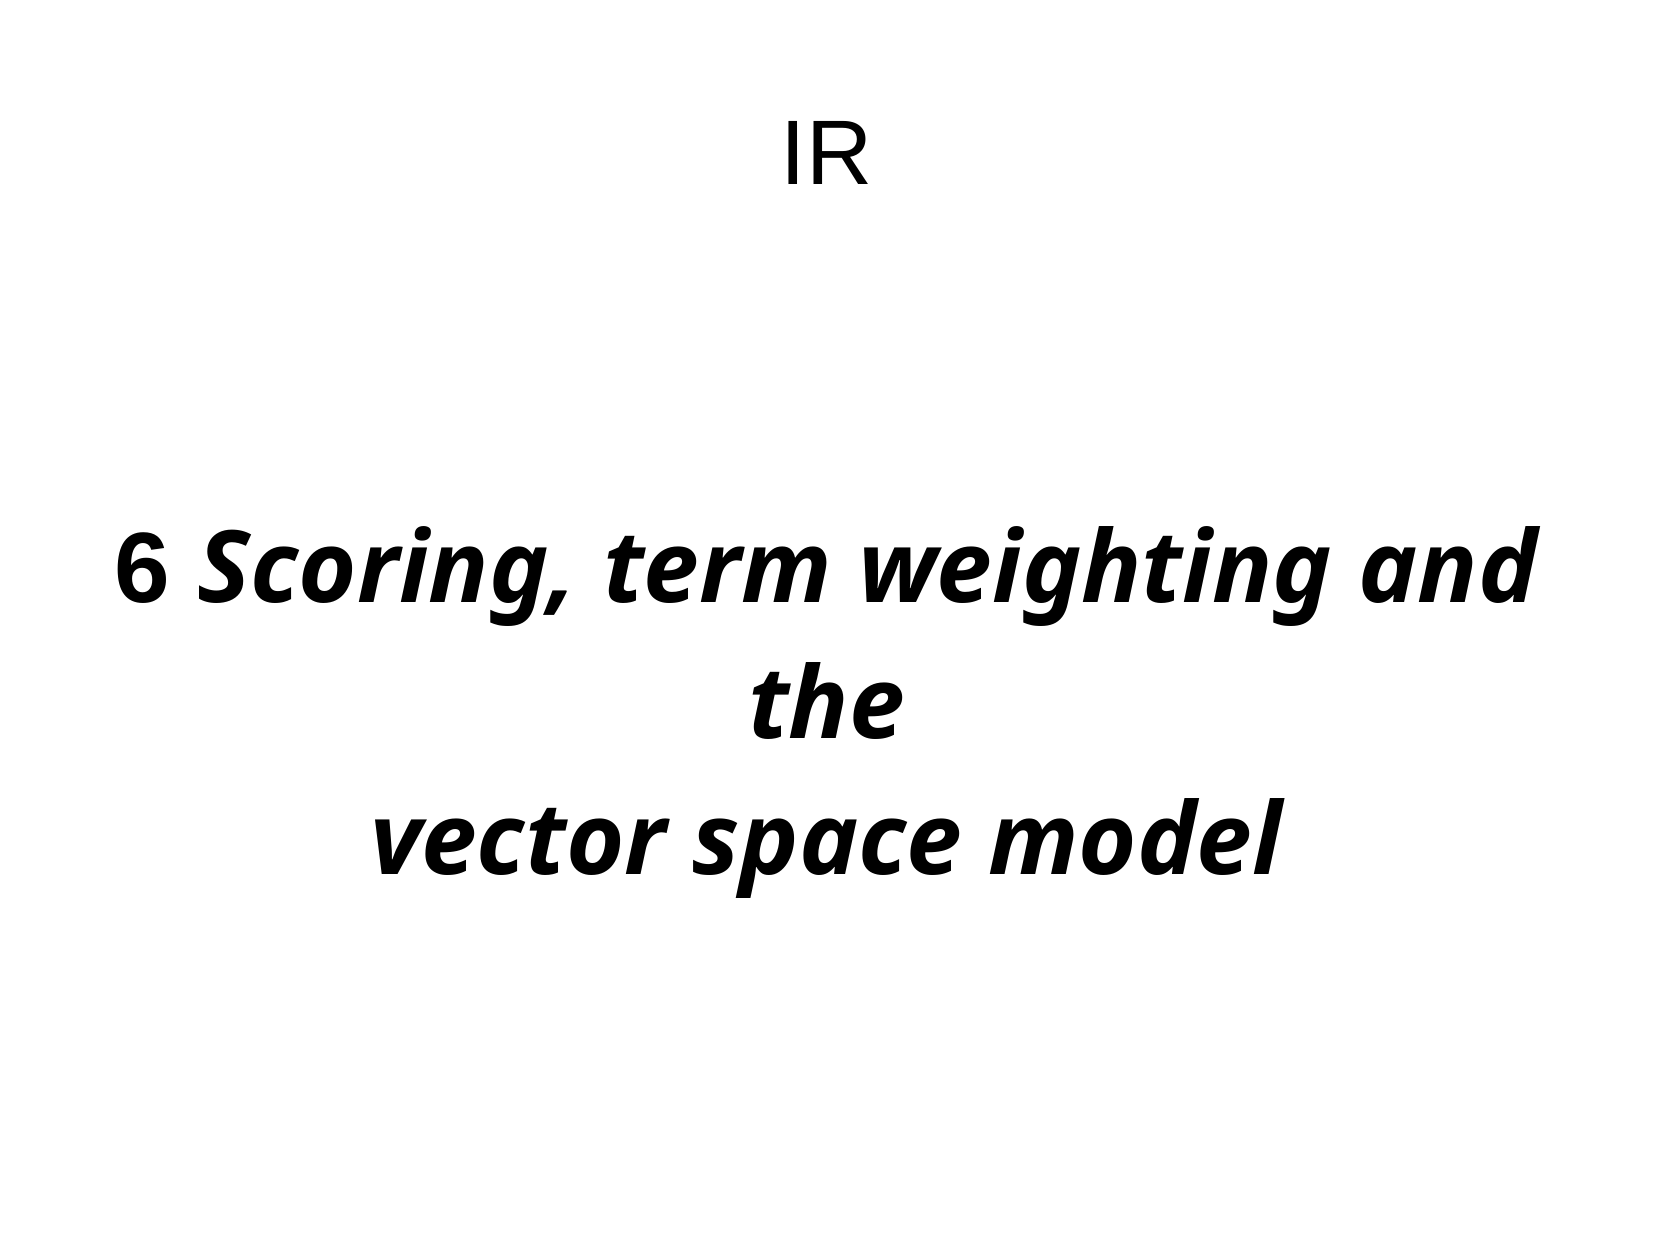

# IR
6 Scoring, term weighting and the
vector space model